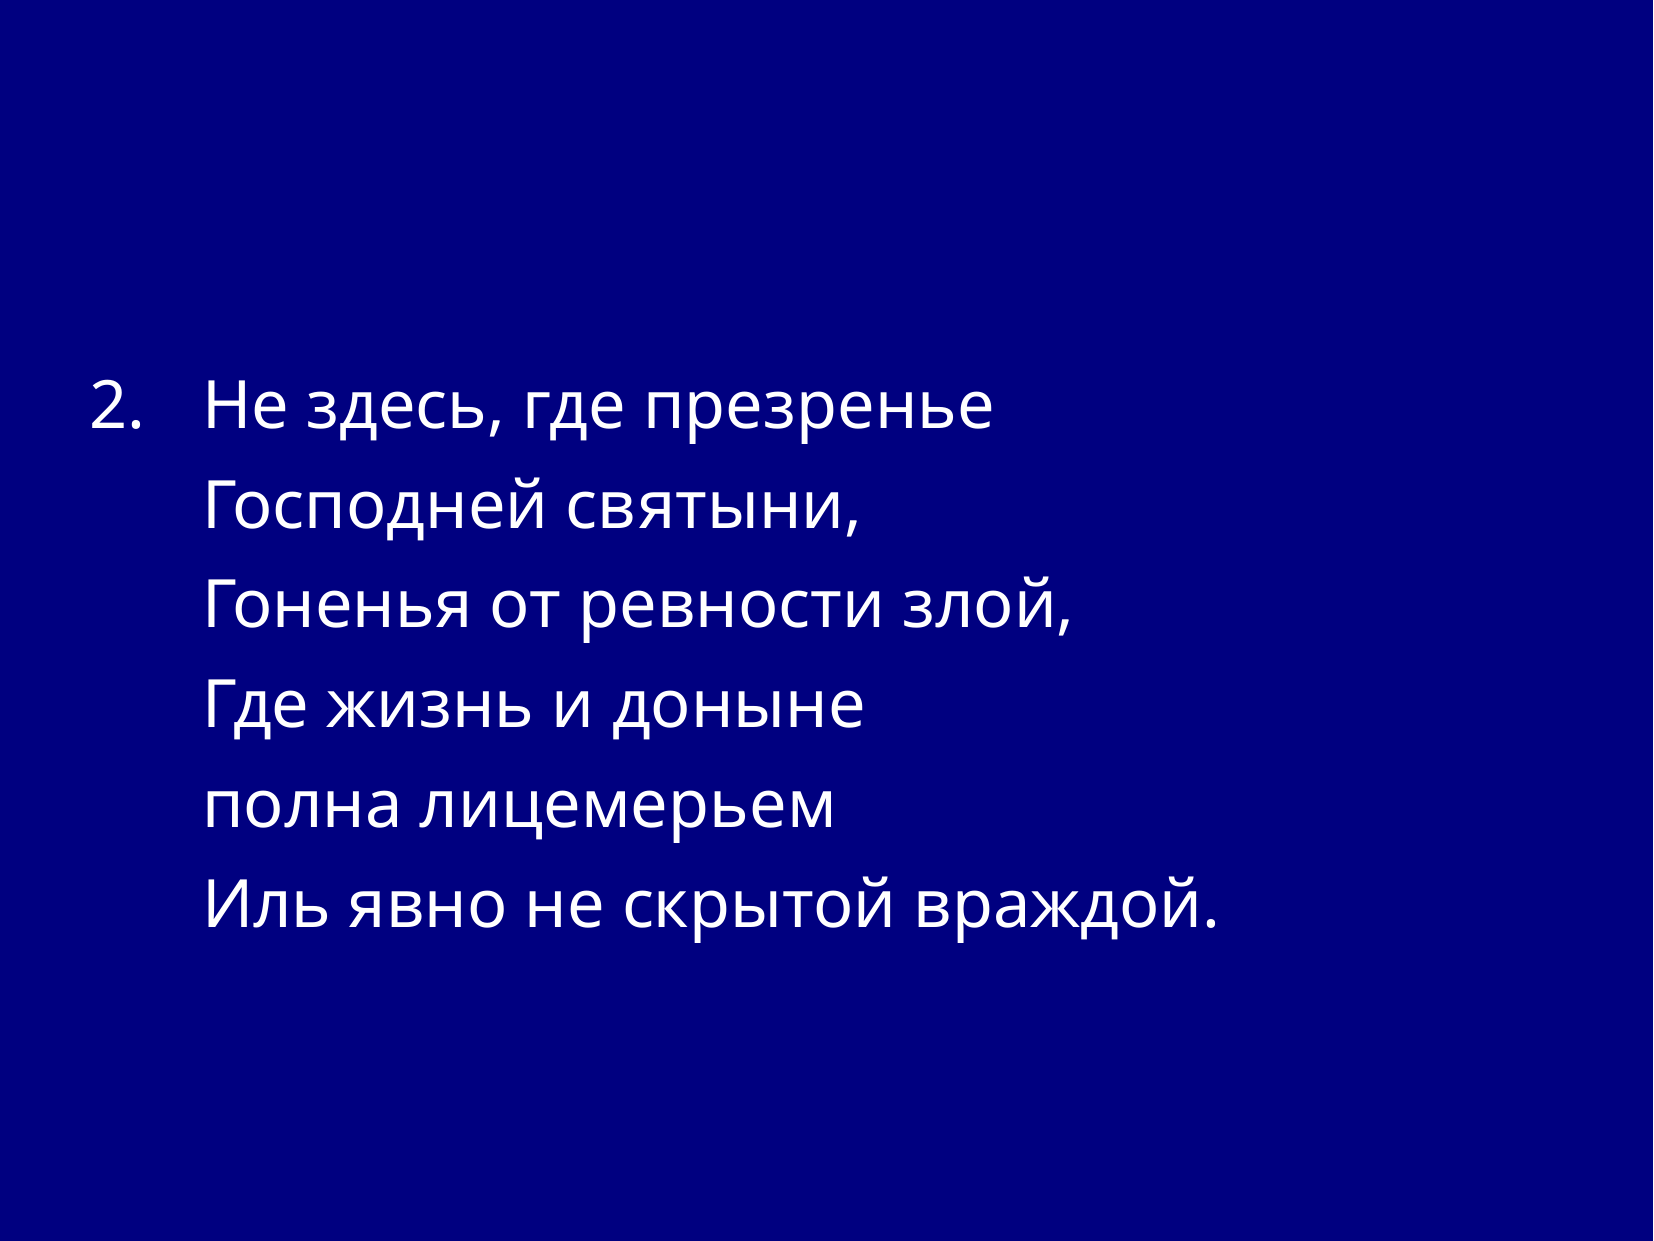

2.	Не здесь, где презренье
	Господней святыни,
	Гоненья от ревности злой,
	Где жизнь и доныне
	полна лицемерьем
	Иль явно не скрытой враждой.